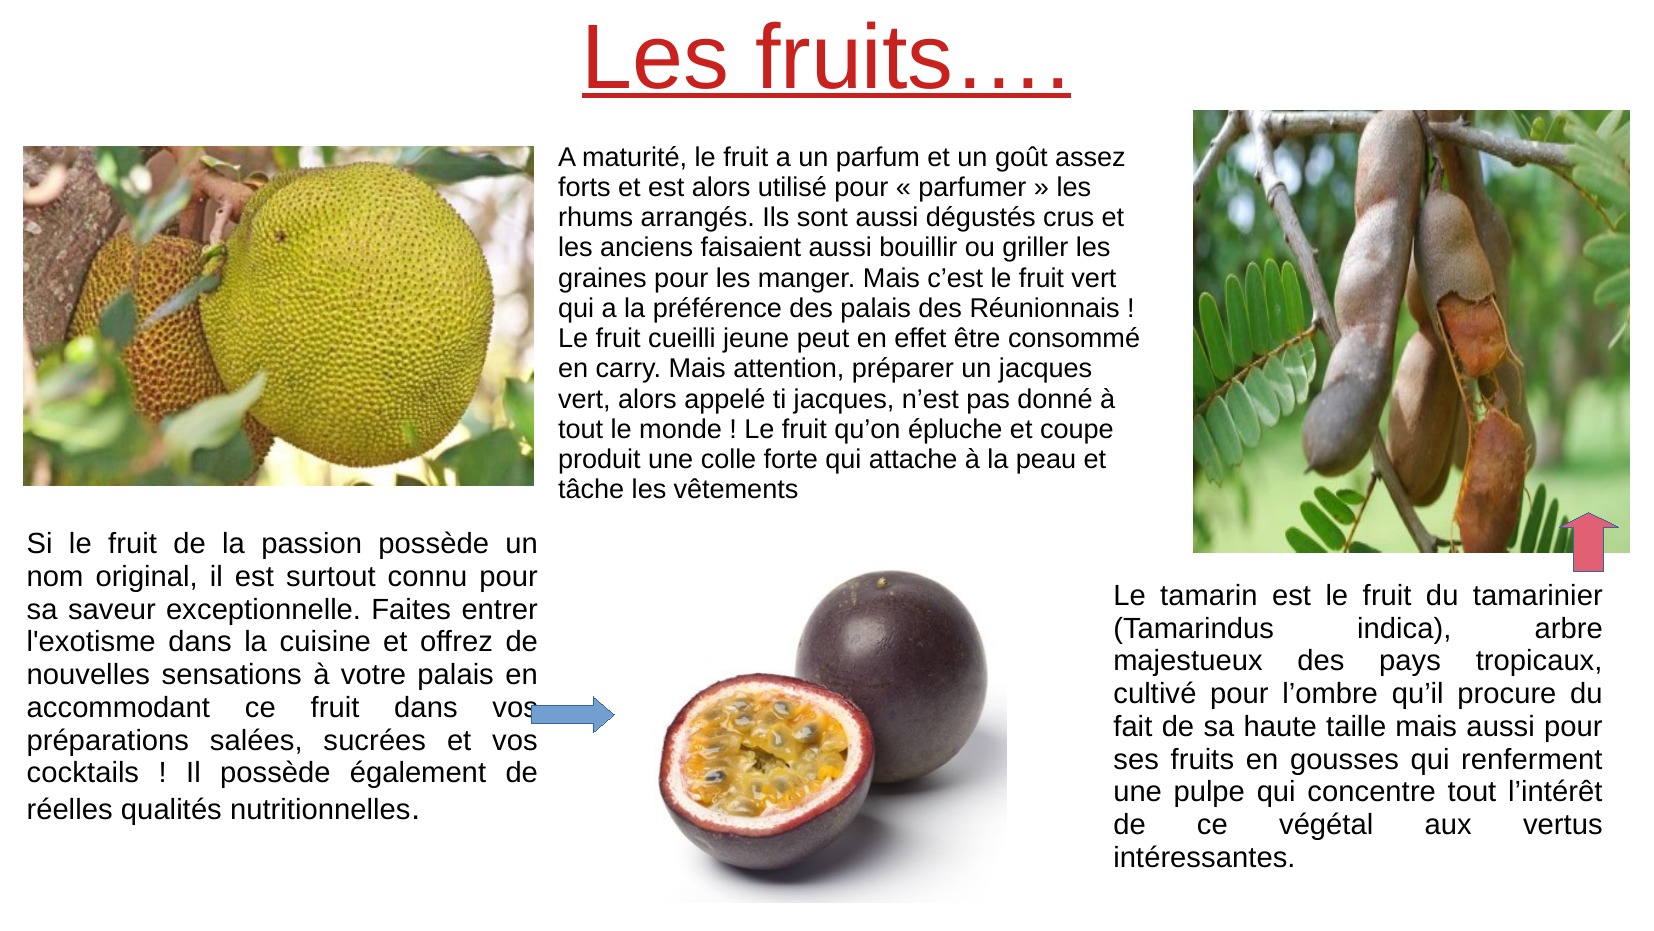

# Les fruits….
A maturité, le fruit a un parfum et un goût assez forts et est alors utilisé pour « parfumer » les rhums arrangés. Ils sont aussi dégustés crus et les anciens faisaient aussi bouillir ou griller les graines pour les manger. Mais c’est le fruit vert qui a la préférence des palais des Réunionnais !Le fruit cueilli jeune peut en effet être consommé en carry. Mais attention, préparer un jacques vert, alors appelé ti jacques, n’est pas donné à tout le monde ! Le fruit qu’on épluche et coupe produit une colle forte qui attache à la peau et tâche les vêtements
Si le fruit de la passion possède un nom original, il est surtout connu pour sa saveur exceptionnelle. Faites entrer l'exotisme dans la cuisine et offrez de nouvelles sensations à votre palais en accommodant ce fruit dans vos préparations salées, sucrées et vos cocktails ! Il possède également de réelles qualités nutritionnelles.
Le tamarin est le fruit du tamarinier (Tamarindus indica), arbre majestueux des pays tropicaux, cultivé pour l’ombre qu’il procure du fait de sa haute taille mais aussi pour ses fruits en gousses qui renferment une pulpe qui concentre tout l’intérêt de ce végétal aux vertus intéressantes.